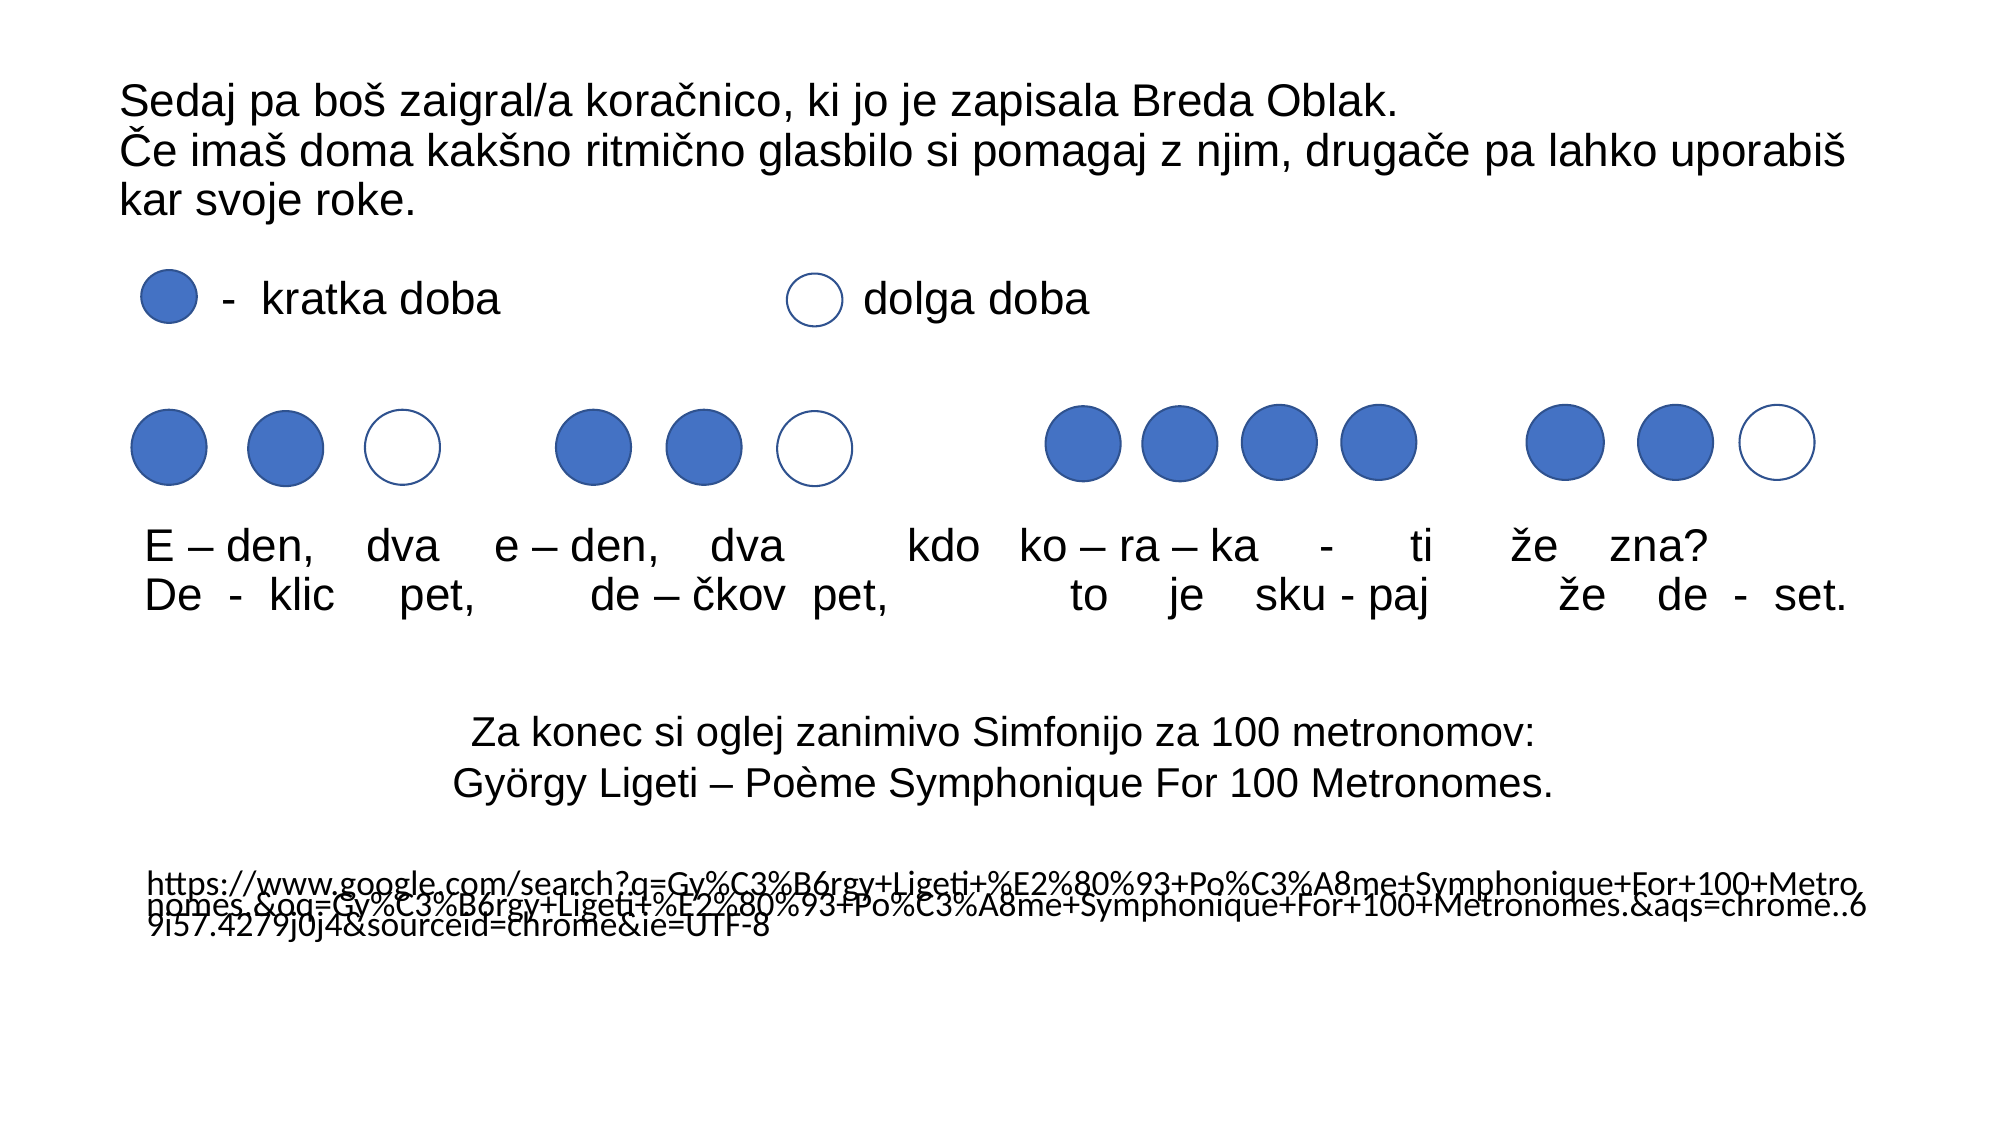

# Sedaj pa boš zaigral/a koračnico, ki jo je zapisala Breda Oblak. Če imaš doma kakšno ritmično glasbilo si pomagaj z njim, drugače pa lahko uporabiš kar svoje roke. - kratka doba		 - dolga doba E – den, dva	e – den, dva		 kdo ko – ra – ka	- ti že zna? De - klic pet, de – čkov pet,		 to	je sku - paj	 že	 de - set.
Za konec si oglej zanimivo Simfonijo za 100 metronomov:
György Ligeti – Poème Symphonique For 100 Metronomes.
https://www.google.com/search?q=Gy%C3%B6rgy+Ligeti+%E2%80%93+Po%C3%A8me+Symphonique+For+100+Metronomes.&oq=Gy%C3%B6rgy+Ligeti+%E2%80%93+Po%C3%A8me+Symphonique+For+100+Metronomes.&aqs=chrome..69i57.4279j0j4&sourceid=chrome&ie=UTF-8